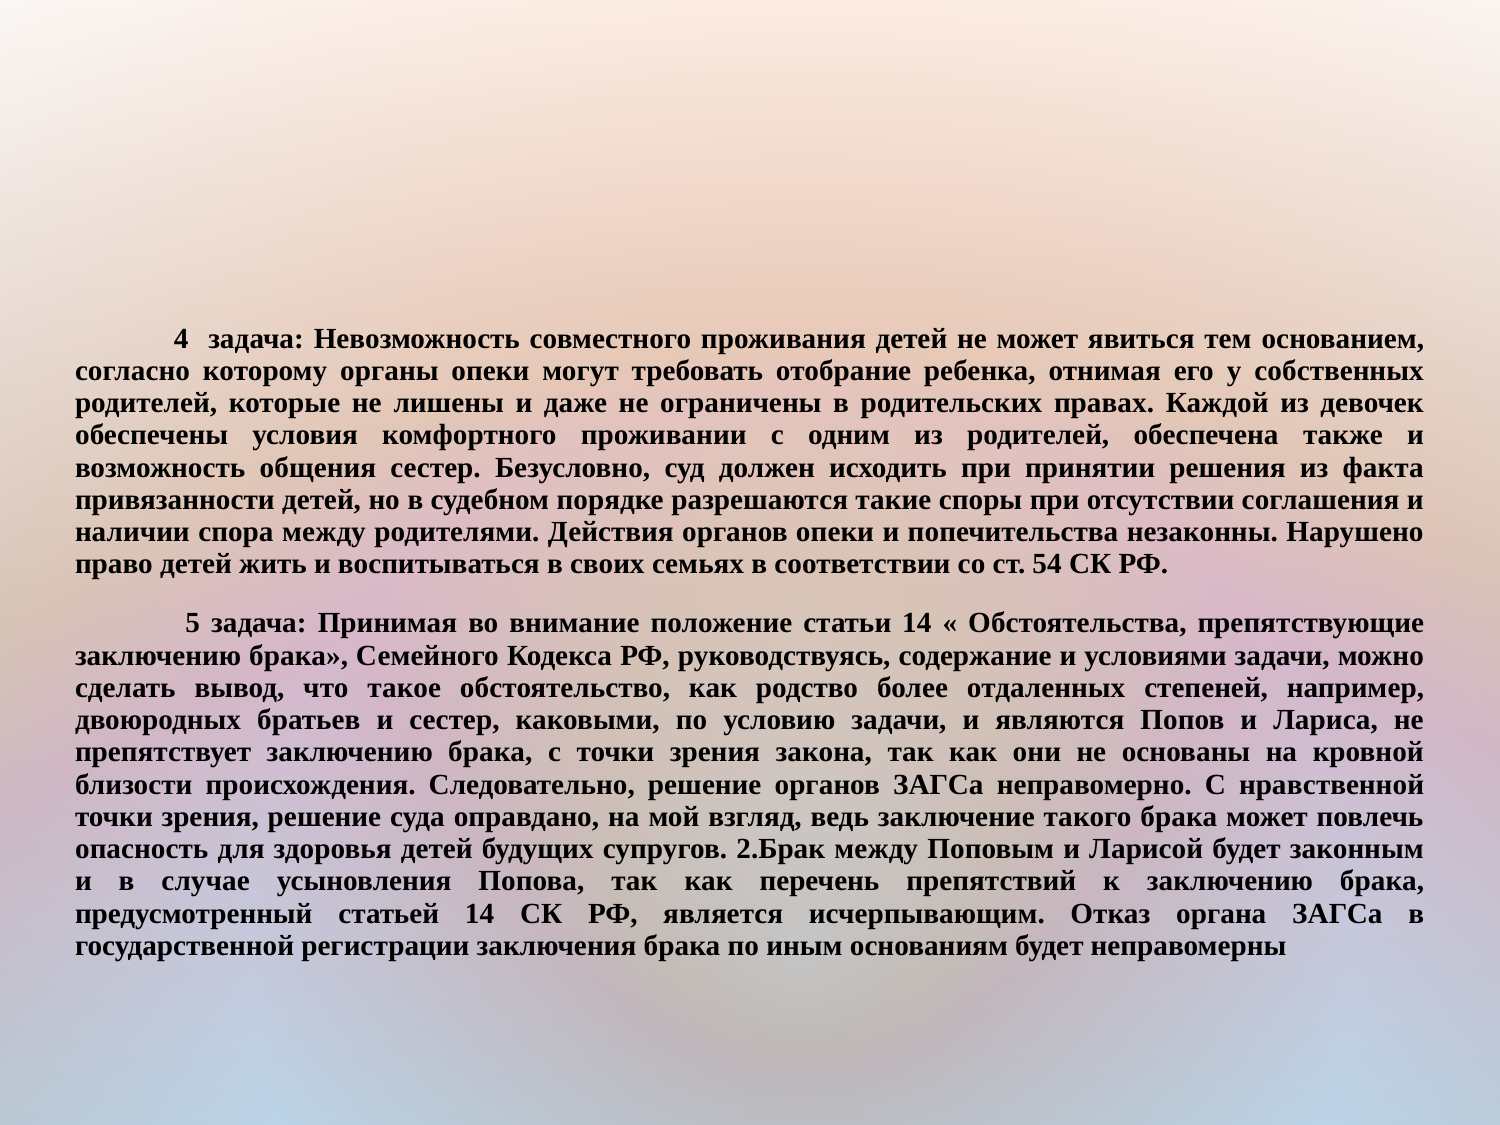

#
 4 задача: Невозможность совместного проживания детей не может явиться тем основанием, согласно которому органы опеки могут требовать отобрание ребенка, отнимая его у собственных родителей, которые не лишены и даже не ограничены в родительских правах. Каждой из девочек обеспечены условия комфортного проживании с одним из родителей, обеспечена также и возможность общения сестер. Безусловно, суд должен исходить при принятии решения из факта привязанности детей, но в судебном порядке разрешаются такие споры при отсутствии соглашения и наличии спора между родителями. Действия органов опеки и попечительства незаконны. Нарушено право детей жить и воспитываться в своих семьях в соответствии со ст. 54 СК РФ.
 5 задача: Принимая во внимание положение статьи 14 « Обстоятельства, препятствующие заключению брака», Семейного Кодекса РФ, руководствуясь, содержание и условиями задачи, можно сделать вывод, что такое обстоятельство, как родство более отдаленных степеней, например, двоюродных братьев и сестер, каковыми, по условию задачи, и являются Попов и Лариса, не препятствует заключению брака, с точки зрения закона, так как они не основаны на кровной близости происхождения. Следовательно, решение органов ЗАГСа неправомерно. С нравственной точки зрения, решение суда оправдано, на мой взгляд, ведь заключение такого брака может повлечь опасность для здоровья детей будущих супругов. 2.Брак между Поповым и Ларисой будет законным и в случае усыновления Попова, так как перечень препятствий к заключению брака, предусмотренный статьей 14 СК РФ, является исчерпывающим. Отказ органа ЗАГСа в государственной регистрации заключения брака по иным основаниям будет неправомерны